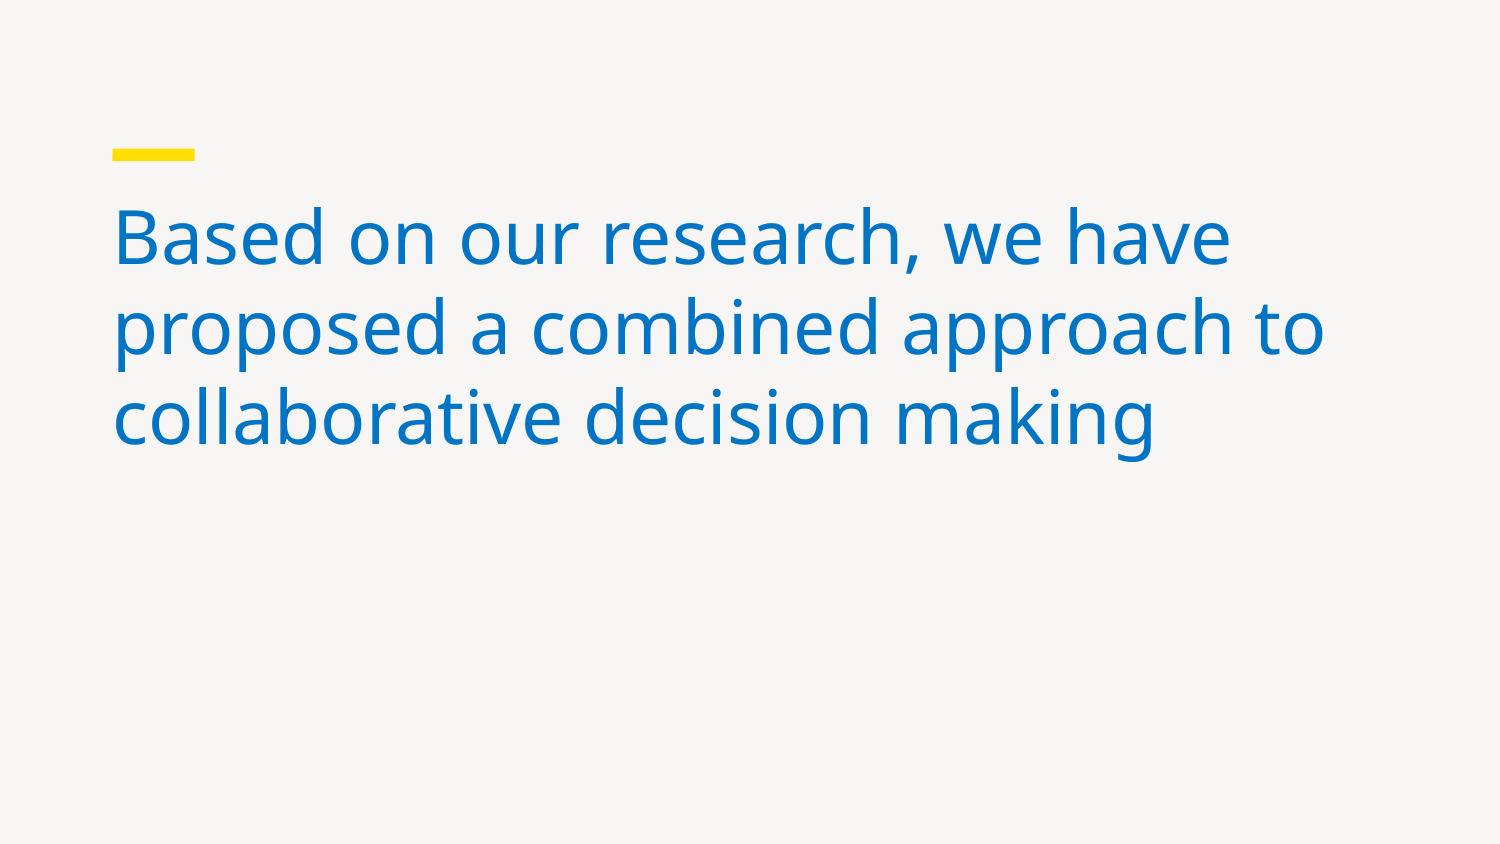

# Based on our research, we have proposed a combined approach to collaborative decision making